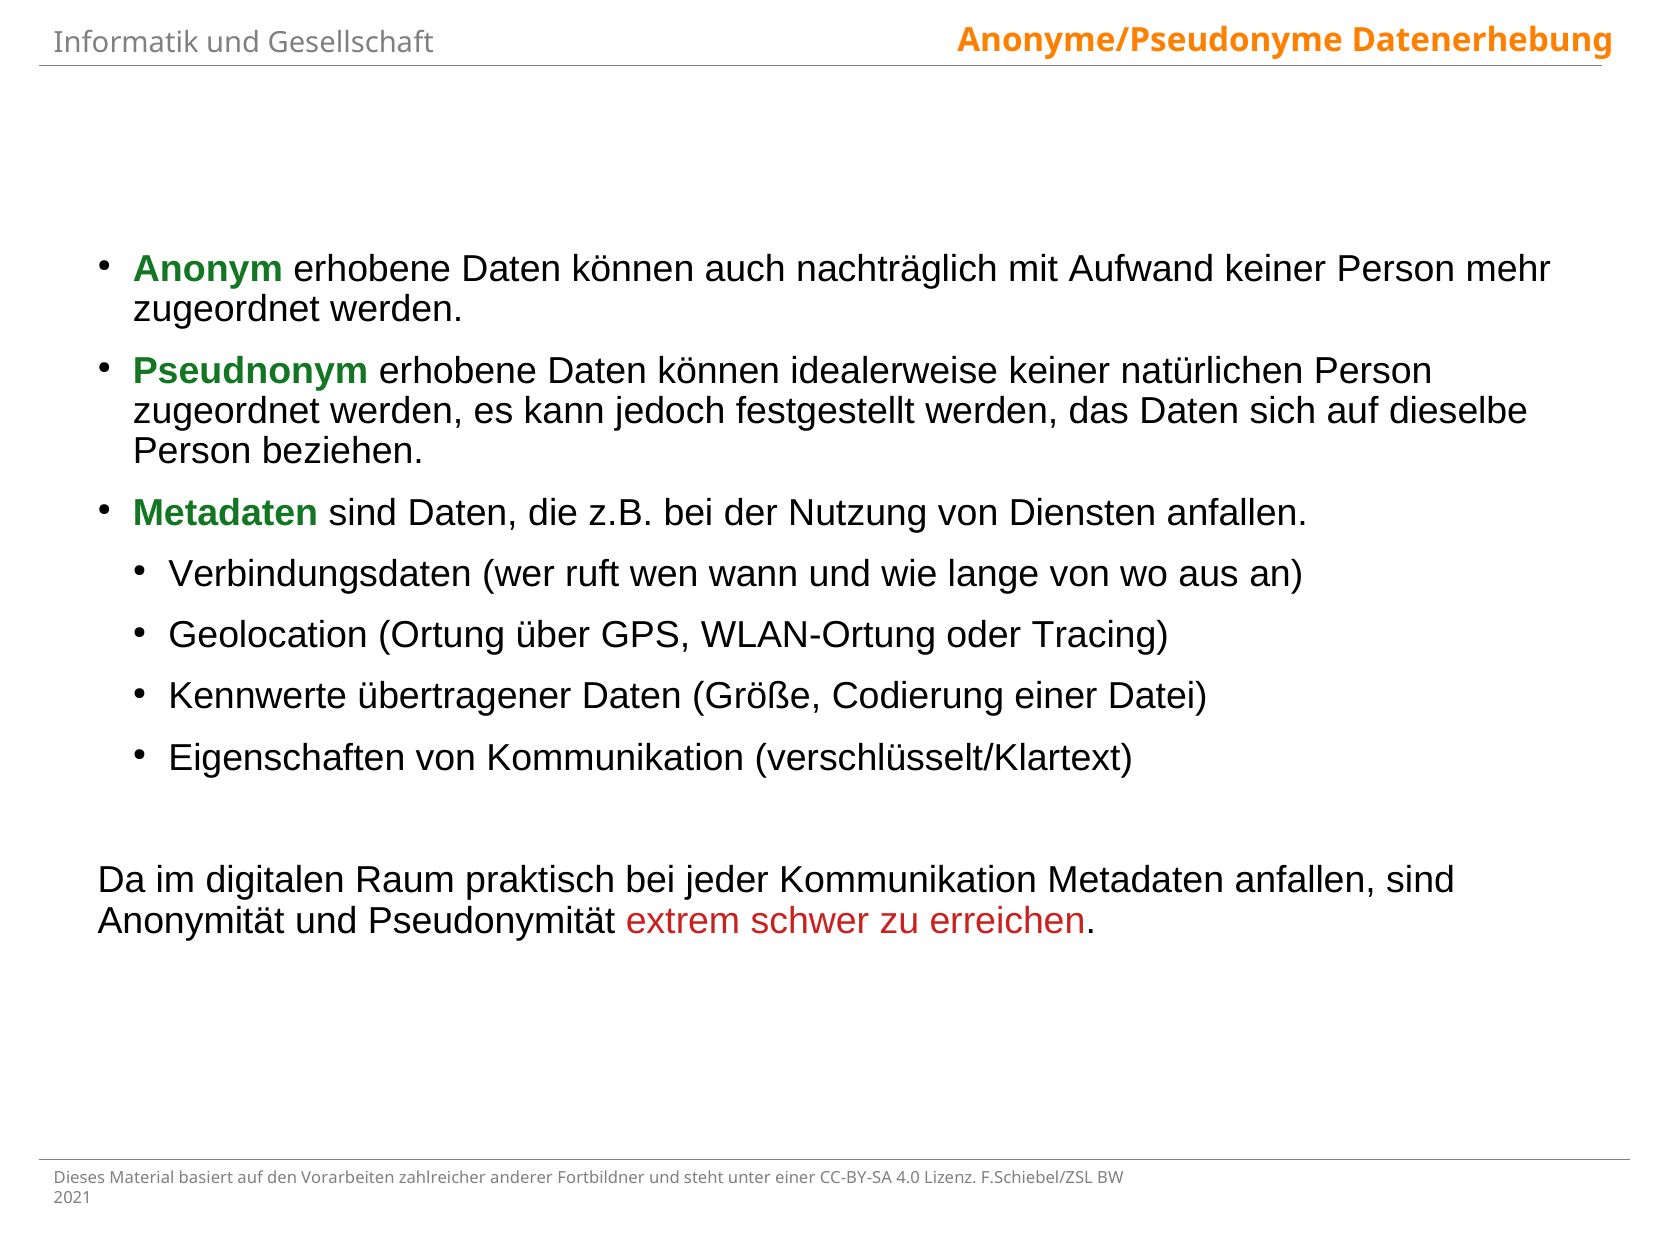

Anonyme/Pseudonyme Datenerhebung
Informatik und Gesellschaft
Anonym erhobene Daten können auch nachträglich mit Aufwand keiner Person mehr zugeordnet werden.
Pseudnonym erhobene Daten können idealerweise keiner natürlichen Person zugeordnet werden, es kann jedoch festgestellt werden, das Daten sich auf dieselbe Person beziehen.
Metadaten sind Daten, die z.B. bei der Nutzung von Diensten anfallen.
Verbindungsdaten (wer ruft wen wann und wie lange von wo aus an)
Geolocation (Ortung über GPS, WLAN-Ortung oder Tracing)
Kennwerte übertragener Daten (Größe, Codierung einer Datei)
Eigenschaften von Kommunikation (verschlüsselt/Klartext)
Da im digitalen Raum praktisch bei jeder Kommunikation Metadaten anfallen, sind Anonymität und Pseudonymität extrem schwer zu erreichen.